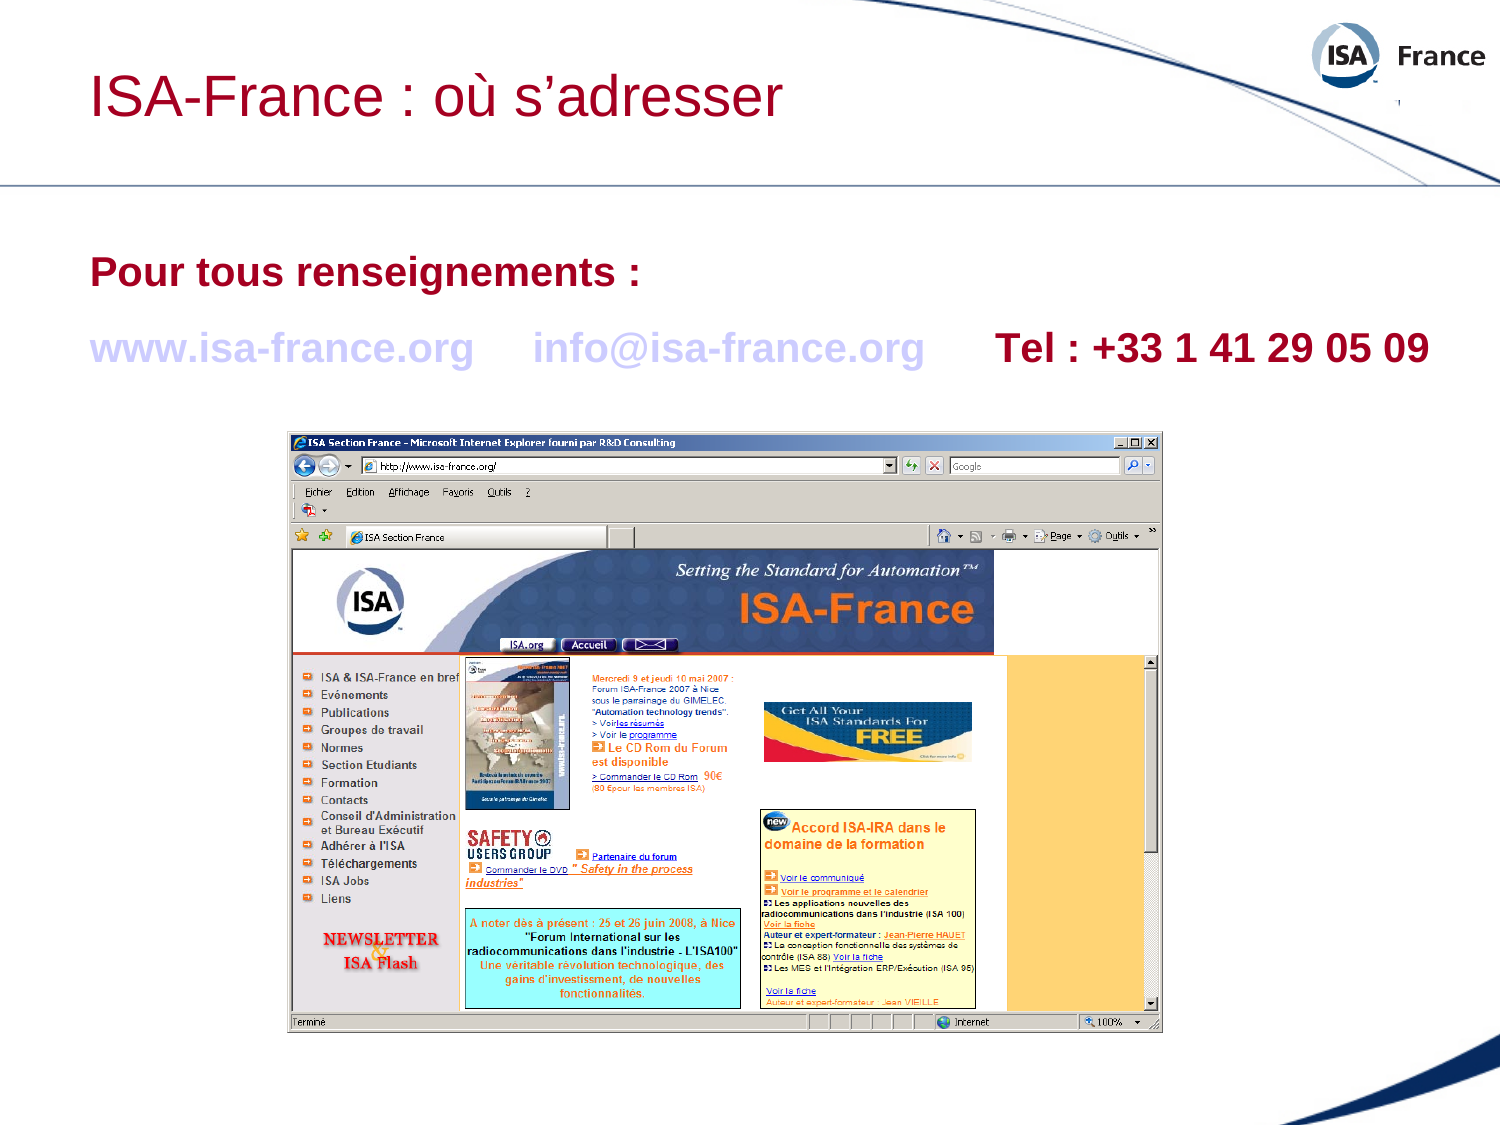

ISA-France : où s’adresser
Pour tous renseignements :
www.isa-france.org info@isa-france.org Tel : +33 1 41 29 05 09